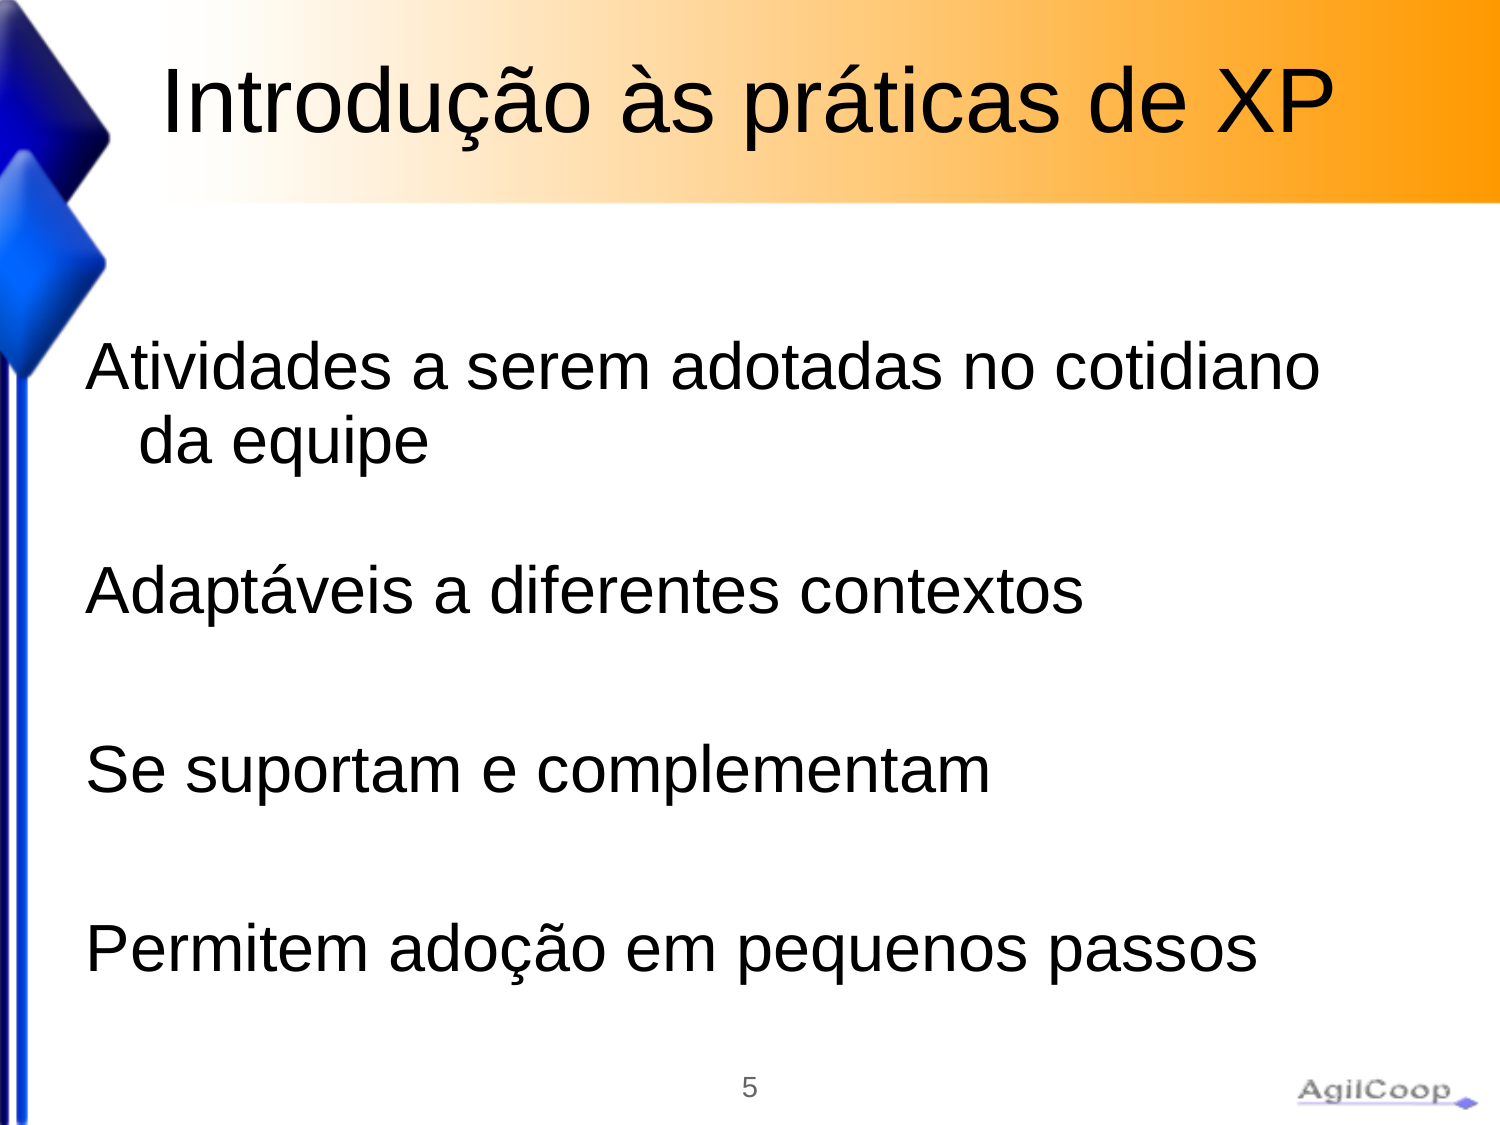

# Introdução às práticas de XP
Atividades a serem adotadas no cotidiano da equipe
Adaptáveis a diferentes contextos
Se suportam e complementam
Permitem adoção em pequenos passos
5